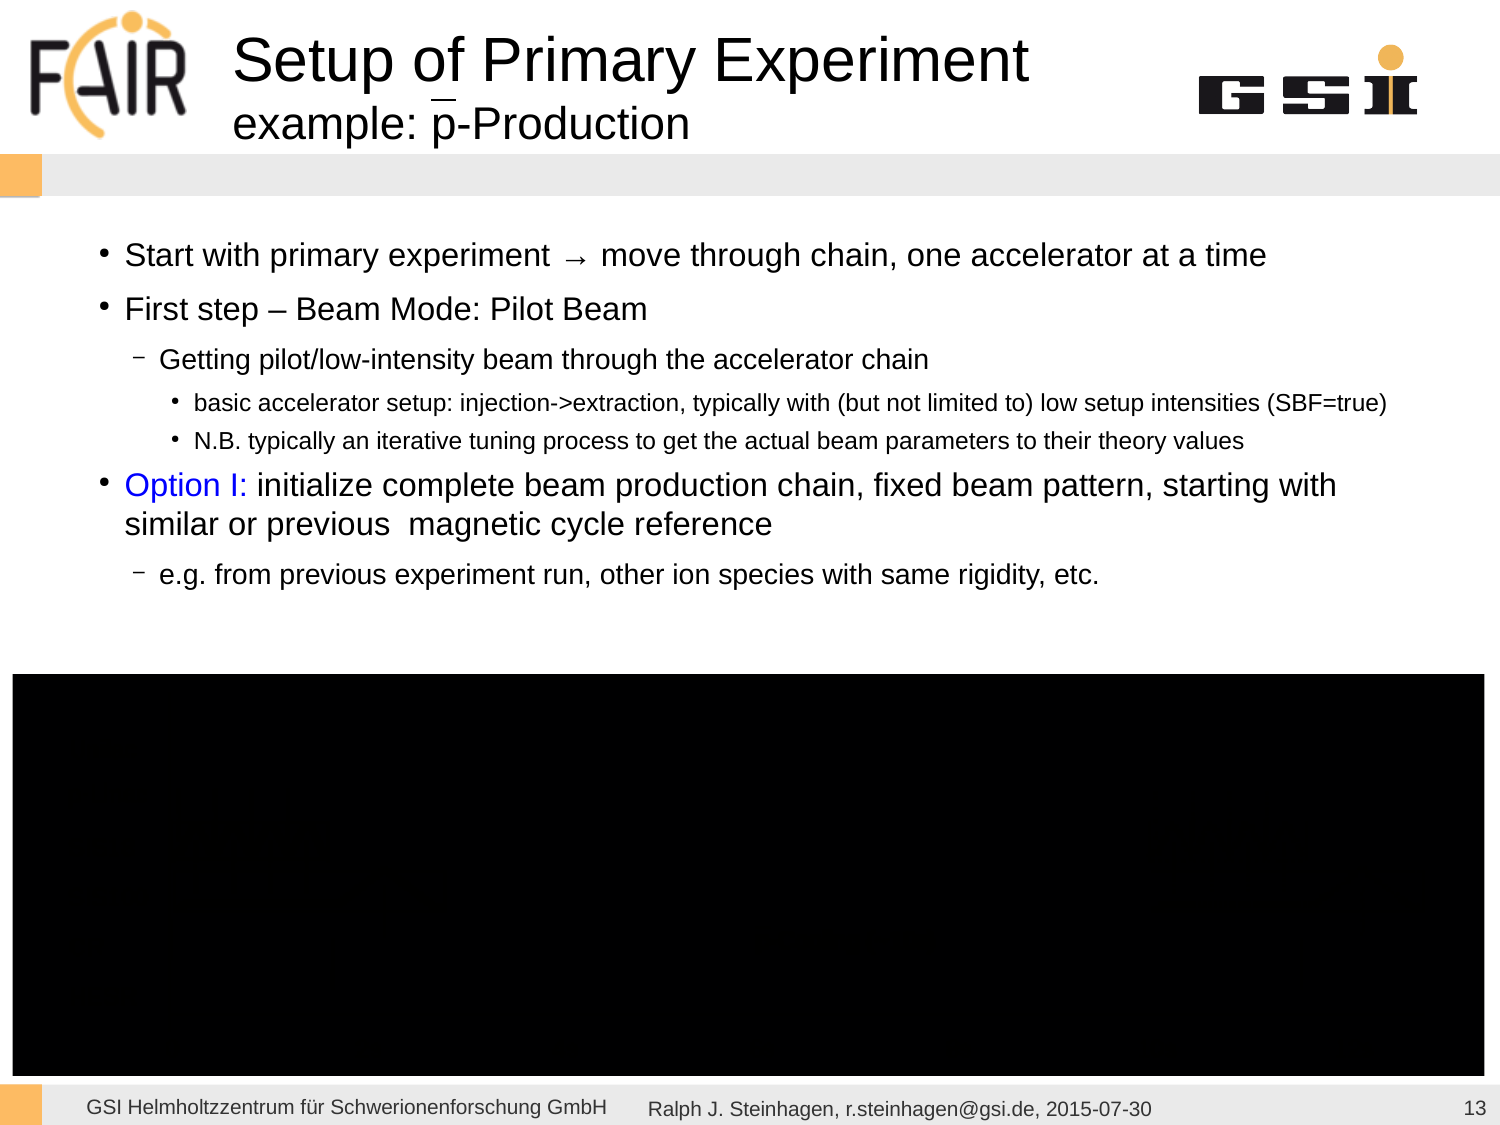

# Setup of Primary Experiment example: p-Production
Start with primary experiment → move through chain, one accelerator at a time
First step – Beam Mode: Pilot Beam
Getting pilot/low-intensity beam through the accelerator chain
basic accelerator setup: injection->extraction, typically with (but not limited to) low setup intensities (SBF=true)
N.B. typically an iterative tuning process to get the actual beam parameters to their theory values
Option I: initialize complete beam production chain, fixed beam pattern, starting with similar or previous magnetic cycle reference
e.g. from previous experiment run, other ion species with same rigidity, etc.